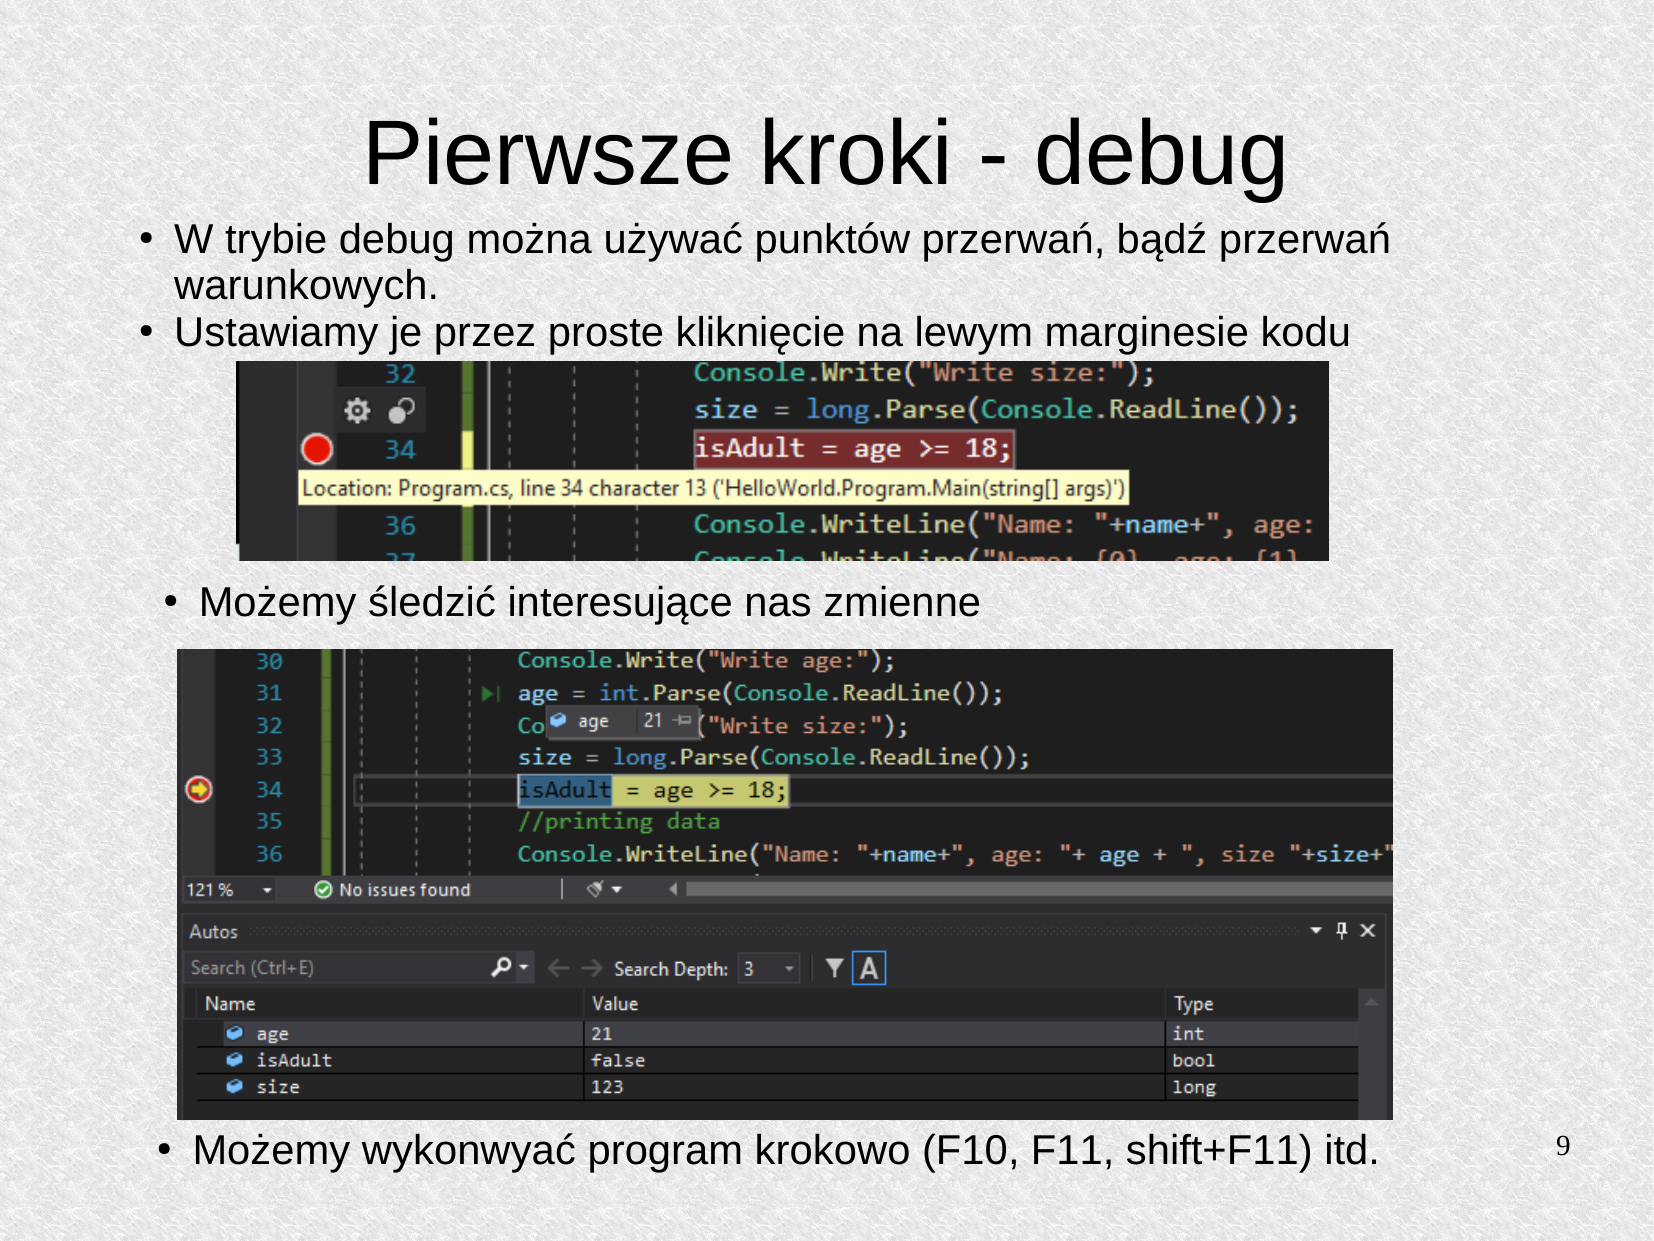

# Pierwsze kroki - debug
W trybie debug można używać punktów przerwań, bądź przerwań warunkowych.
Ustawiamy je przez proste kliknięcie na lewym marginesie kodu
Możemy śledzić interesujące nas zmienne
Możemy wykonwyać program krokowo (F10, F11, shift+F11) itd.
9